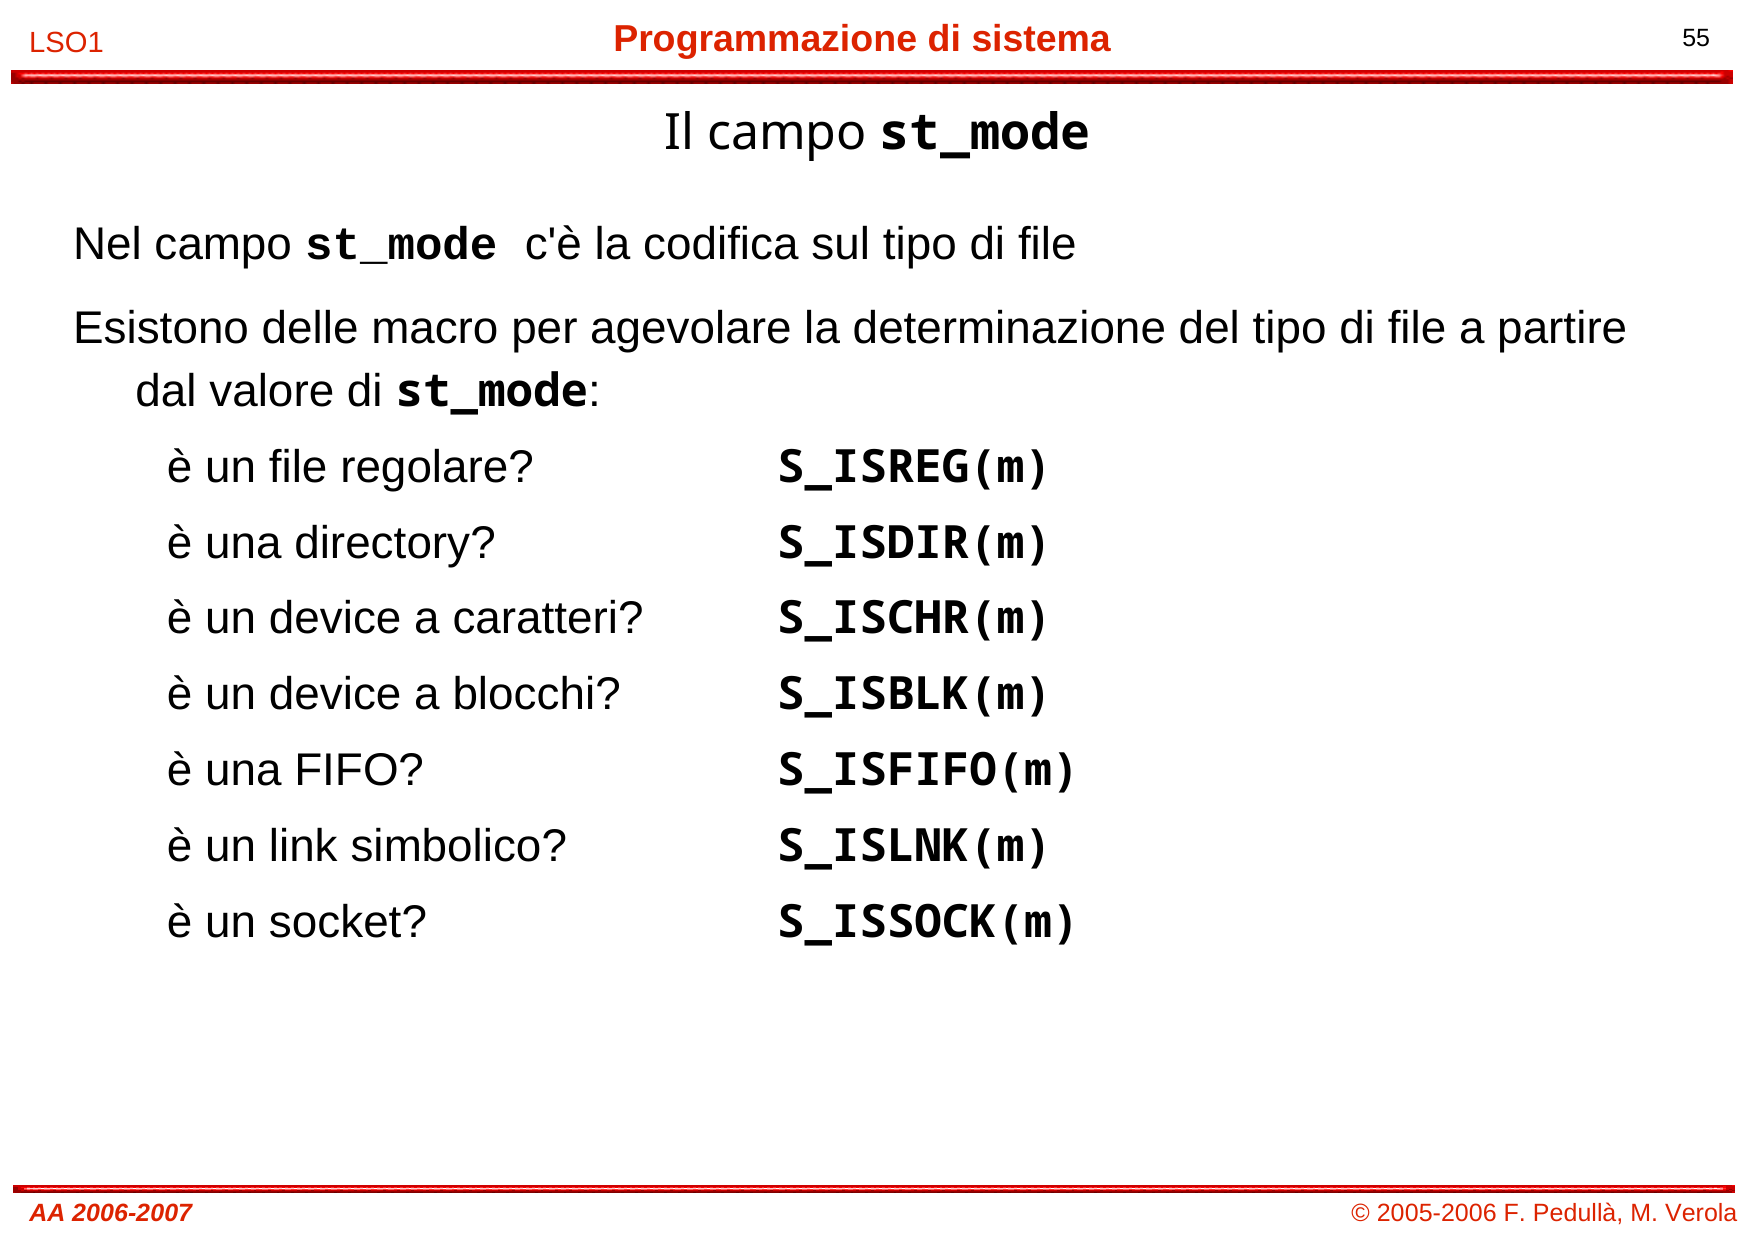

Il campo st_mode
# Nel campo st_mode c'è la codifica sul tipo di file
Esistono delle macro per agevolare la determinazione del tipo di file a partire dal valore di st_mode:
è un file regolare?	S_ISREG(m)
è una directory?	S_ISDIR(m)
è un device a caratteri?	S_ISCHR(m)
è un device a blocchi?	S_ISBLK(m)
è una FIFO?	S_ISFIFO(m)
è un link simbolico?	S_ISLNK(m)
è un socket?	S_ISSOCK(m)